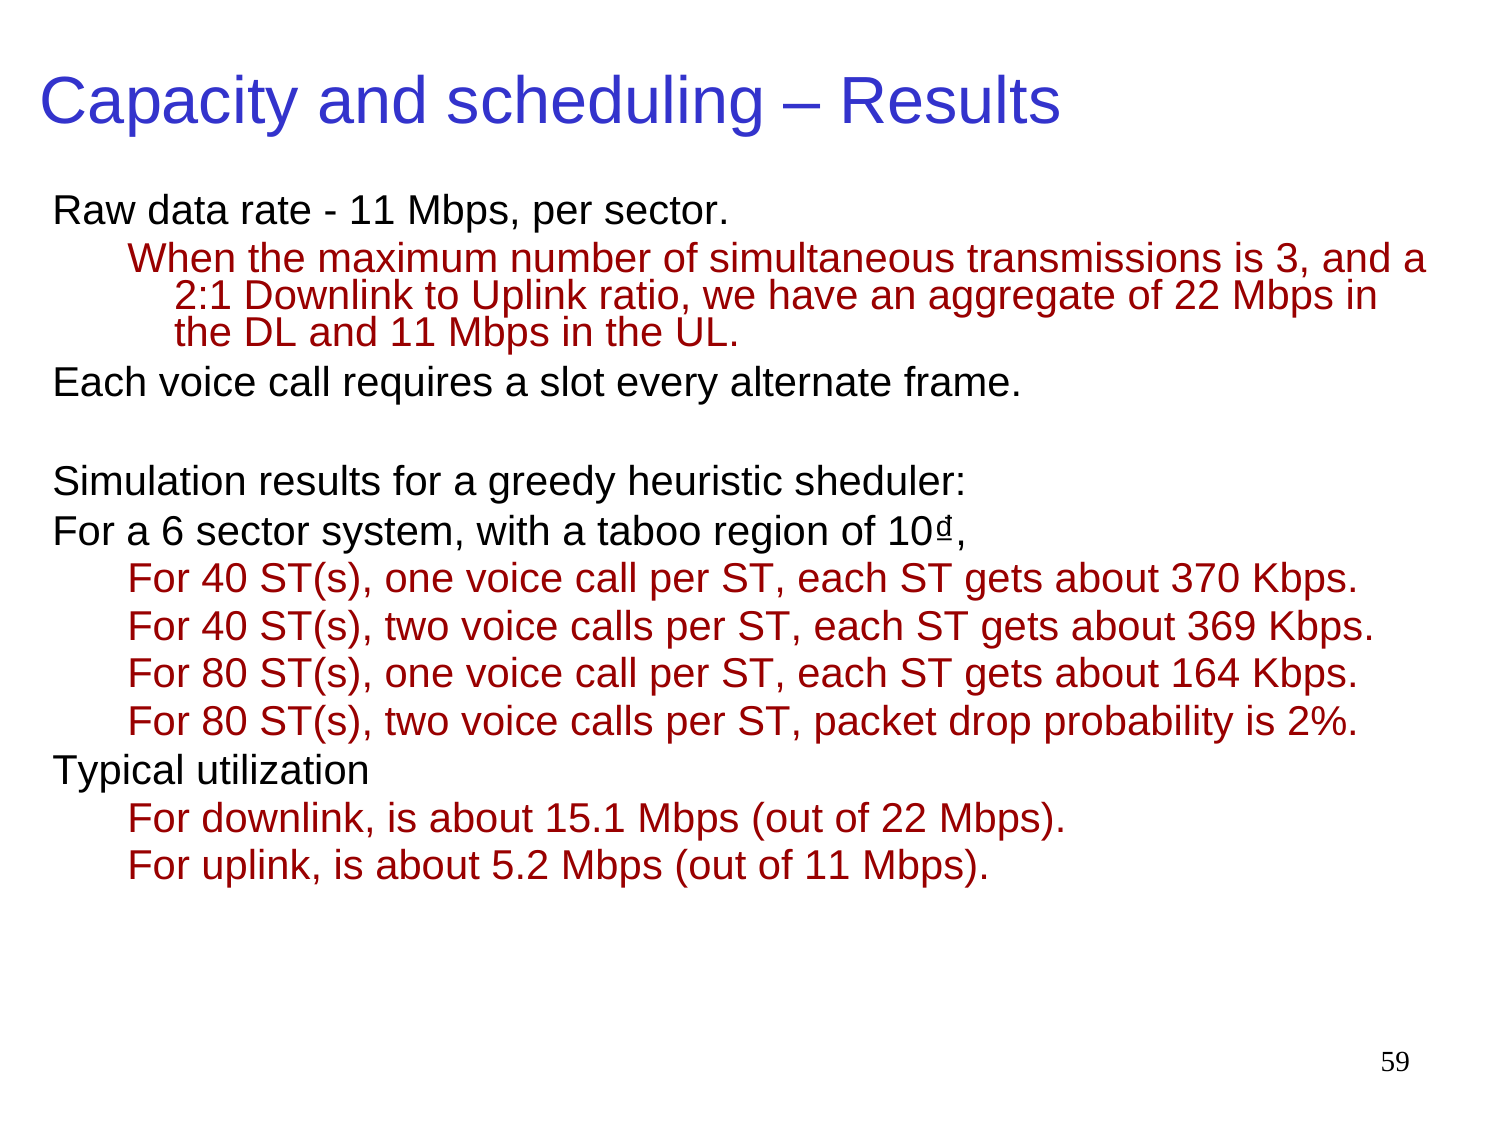

# Capacity and scheduling – Results
Raw data rate - 11 Mbps, per sector.
When the maximum number of simultaneous transmissions is 3, and a 2:1 Downlink to Uplink ratio, we have an aggregate of 22 Mbps in the DL and 11 Mbps in the UL.
Each voice call requires a slot every alternate frame.
Simulation results for a greedy heuristic sheduler:
For a 6 sector system, with a taboo region of 10₫,
For 40 ST(s), one voice call per ST, each ST gets about 370 Kbps.
For 40 ST(s), two voice calls per ST, each ST gets about 369 Kbps.
For 80 ST(s), one voice call per ST, each ST gets about 164 Kbps.
For 80 ST(s), two voice calls per ST, packet drop probability is 2%.
Typical utilization
For downlink, is about 15.1 Mbps (out of 22 Mbps).
For uplink, is about 5.2 Mbps (out of 11 Mbps).
59